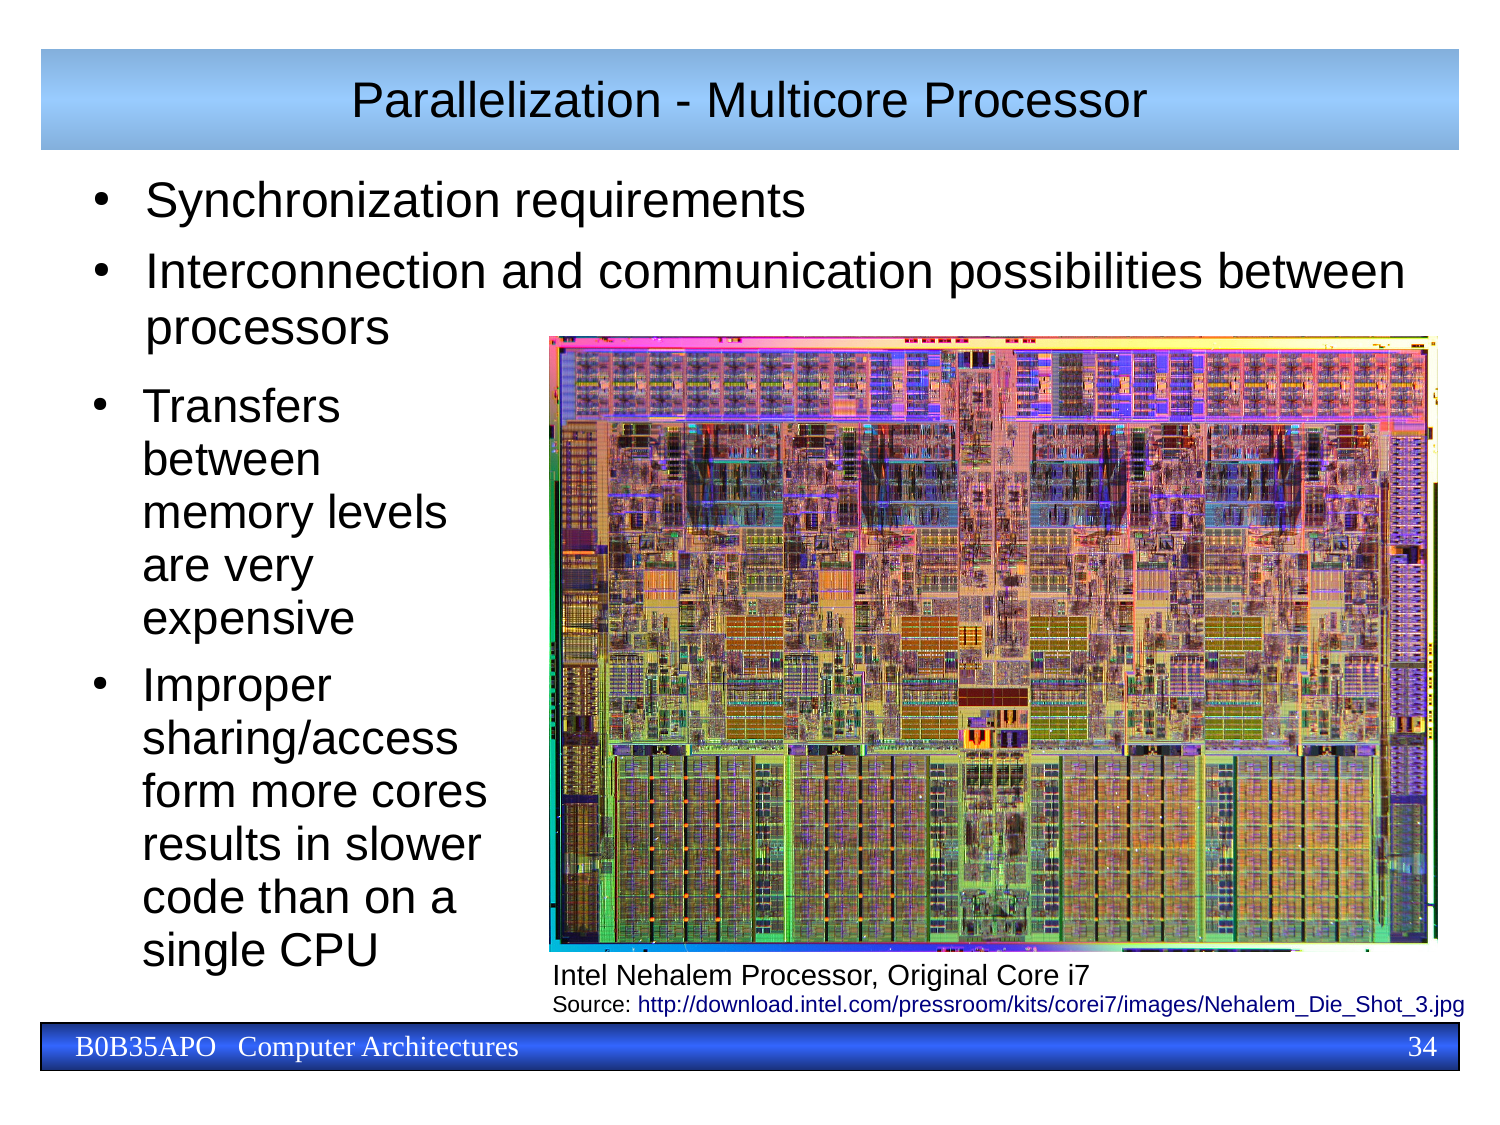

# Parallelization - Multicore Processor
Synchronization requirements
Interconnection and communication possibilities between processors
Transfers between memory levels are very expensive
Improper sharing/access form more cores results in slower code than on a single CPU
Intel Nehalem Processor, Original Core i7
Source: http://download.intel.com/pressroom/kits/corei7/images/Nehalem_Die_Shot_3.jpg
B0B35APO Computer Architectures
34